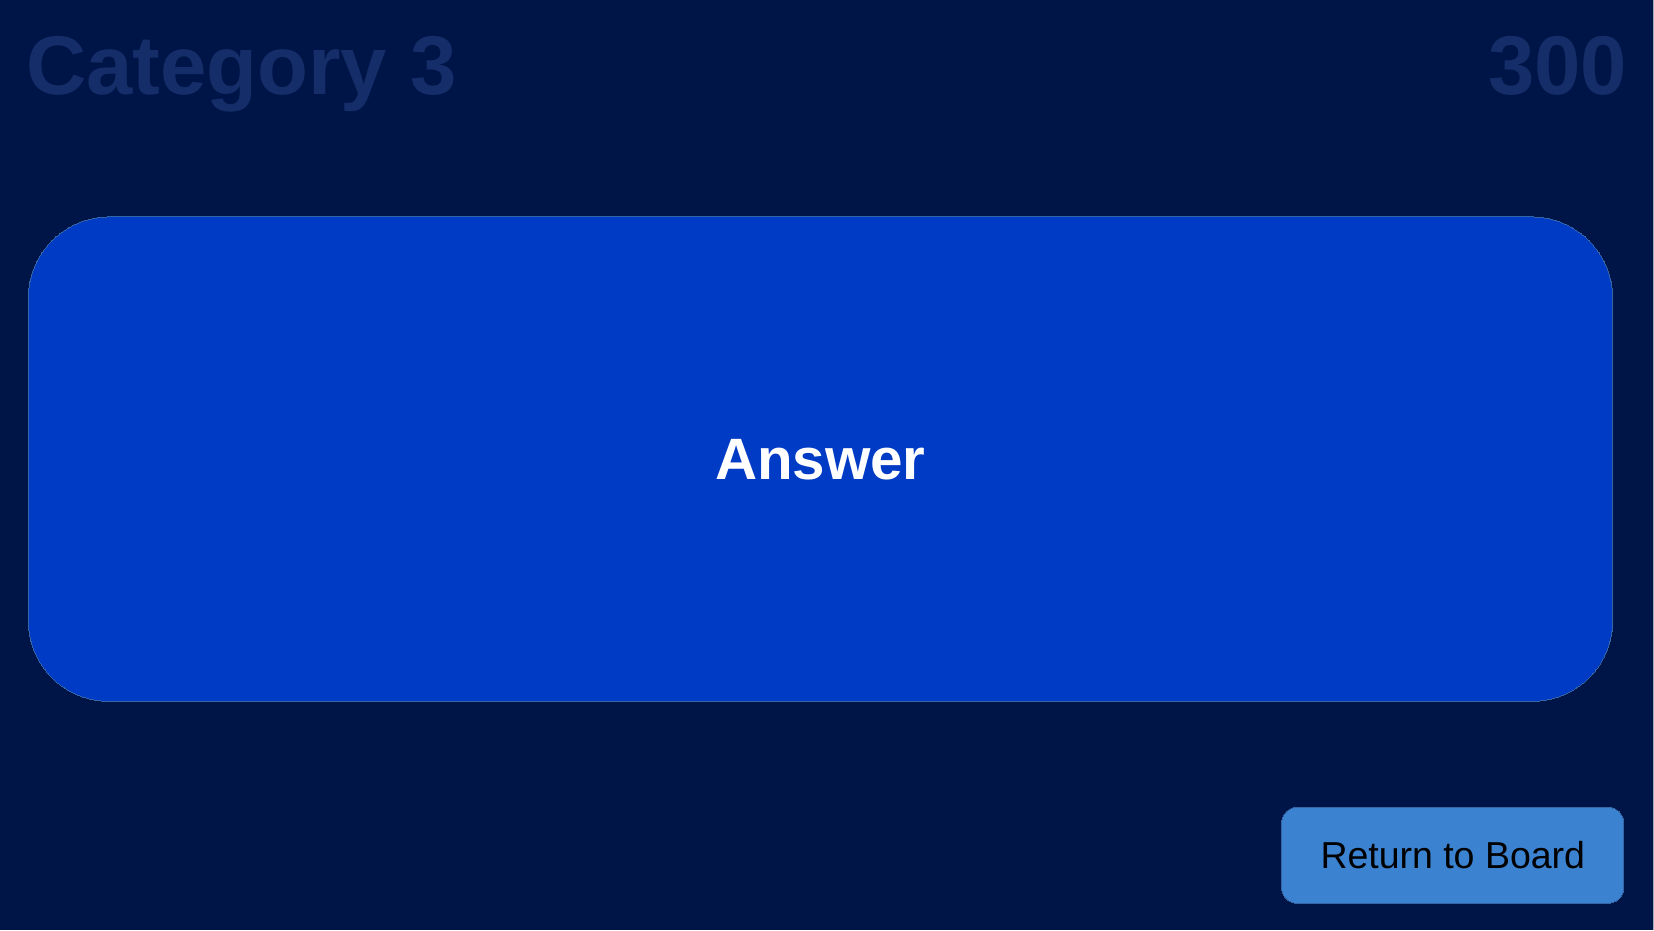

Category 3
300
Answer
Return to Board